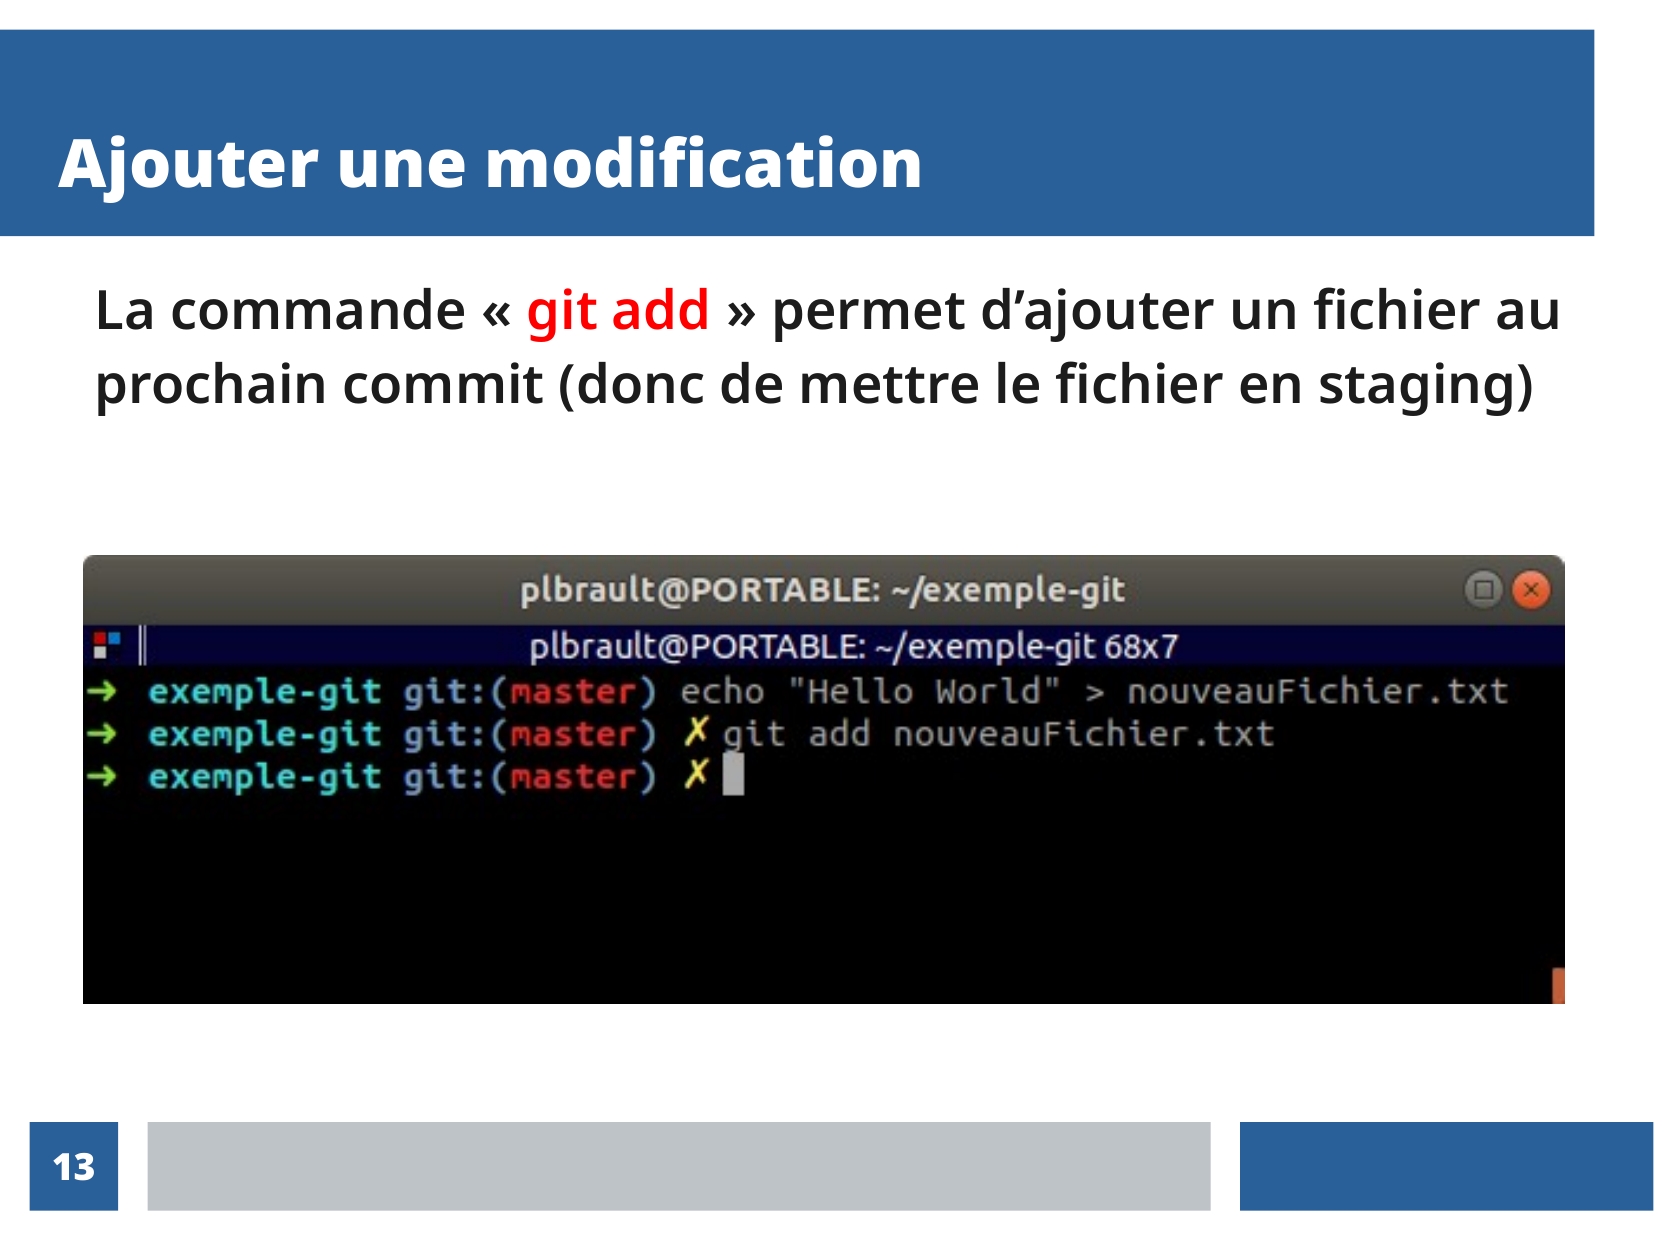

# Ajouter une modification
La commande « git add » permet d’ajouter un fichier au prochain commit (donc de mettre le fichier en staging)
13